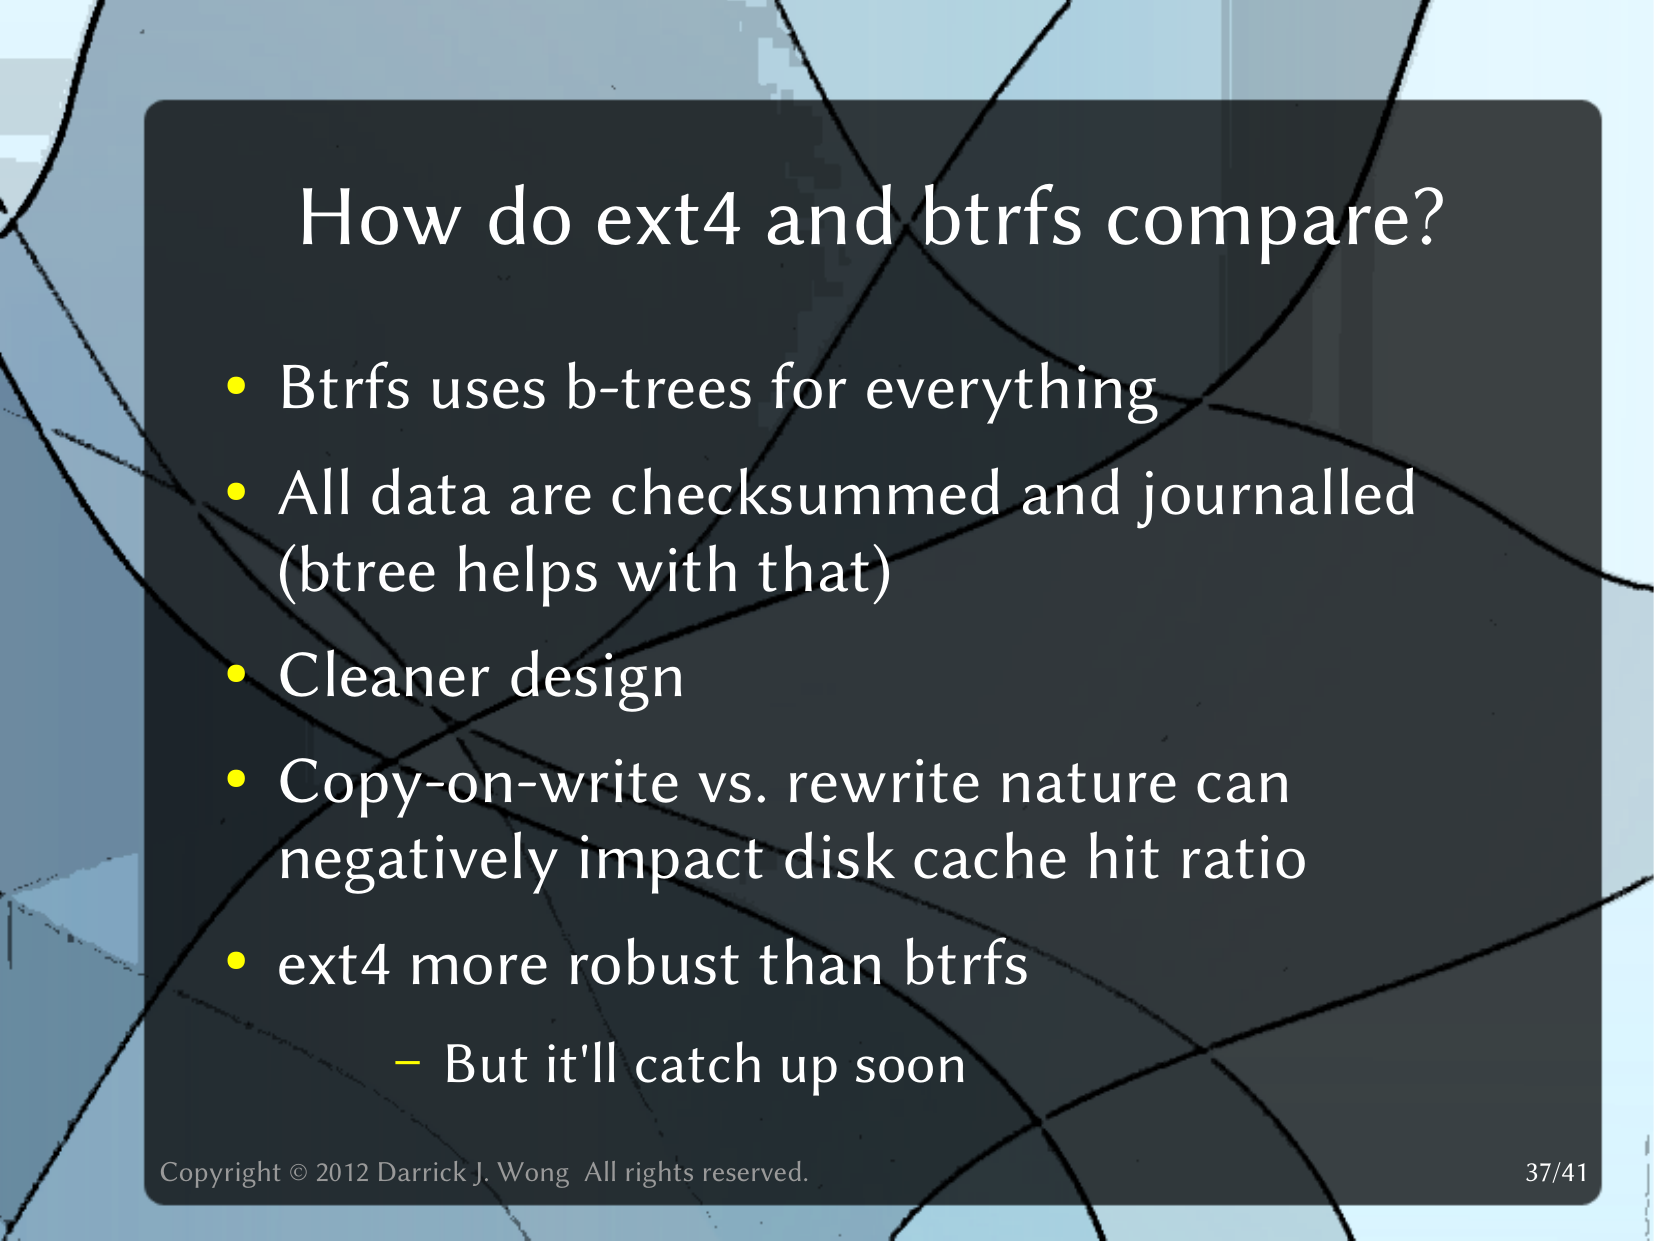

# How do ext4 and btrfs compare?
Btrfs uses b-trees for everything
All data are checksummed and journalled (btree helps with that)
Cleaner design
Copy-on-write vs. rewrite nature can negatively impact disk cache hit ratio
ext4 more robust than btrfs
But it'll catch up soon
37